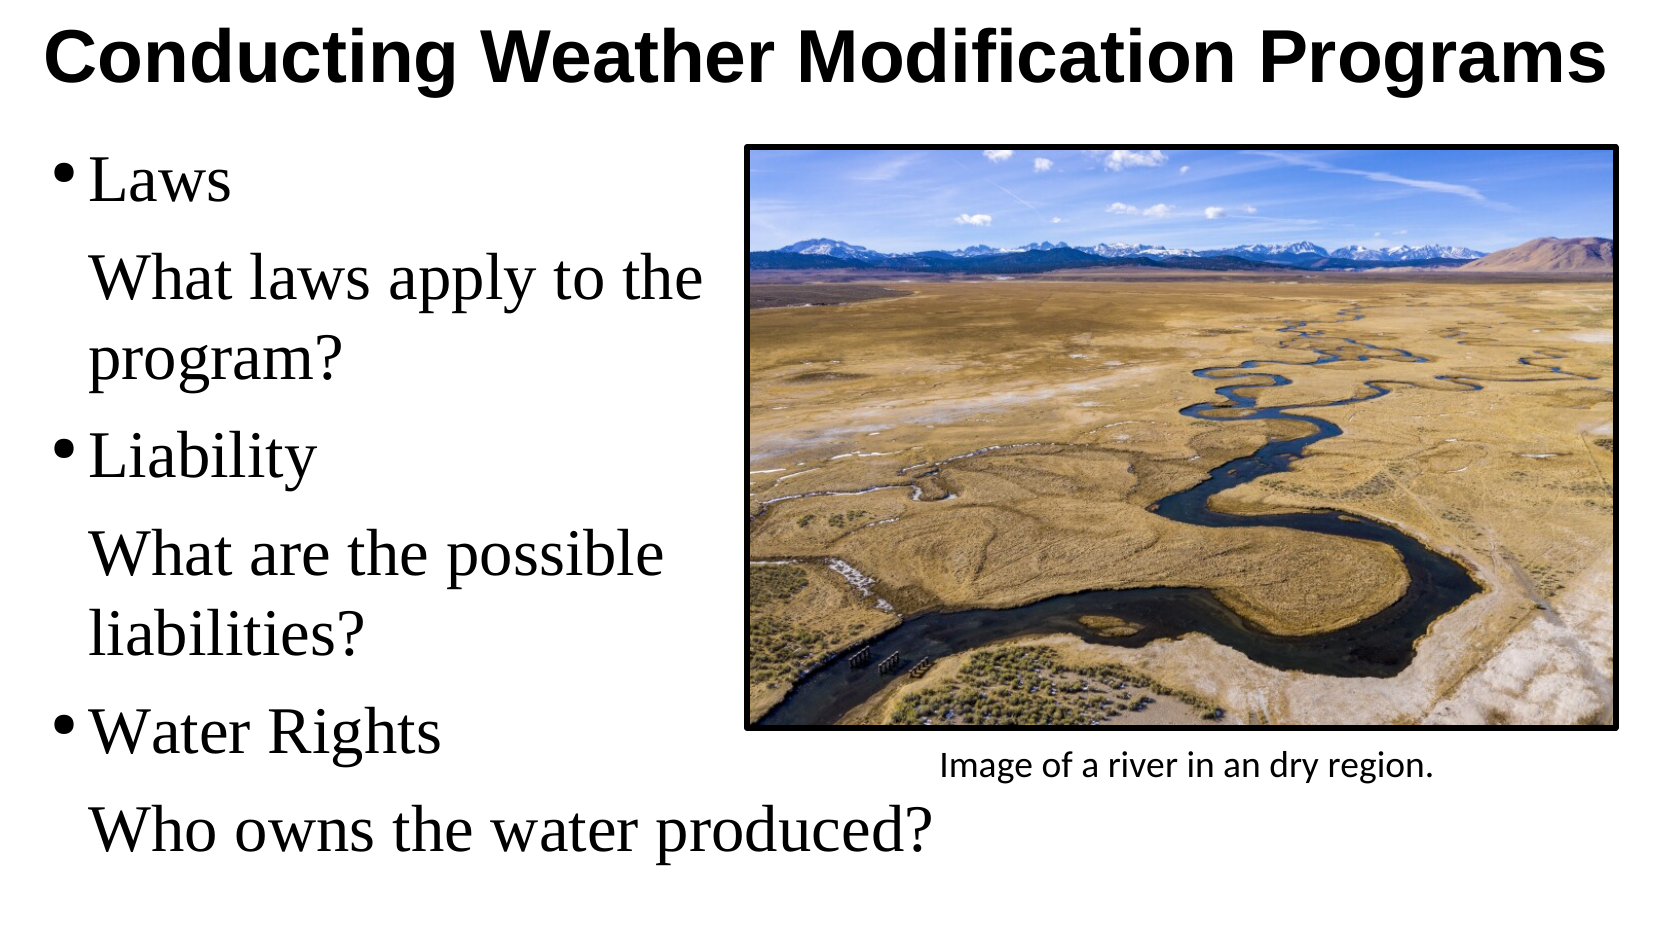

# Conducting Weather Modification Programs
Laws
What laws apply to the program?
Liability
What are the possible liabilities?
Water Rights
Who owns the water produced?
Image of a river in an dry region.